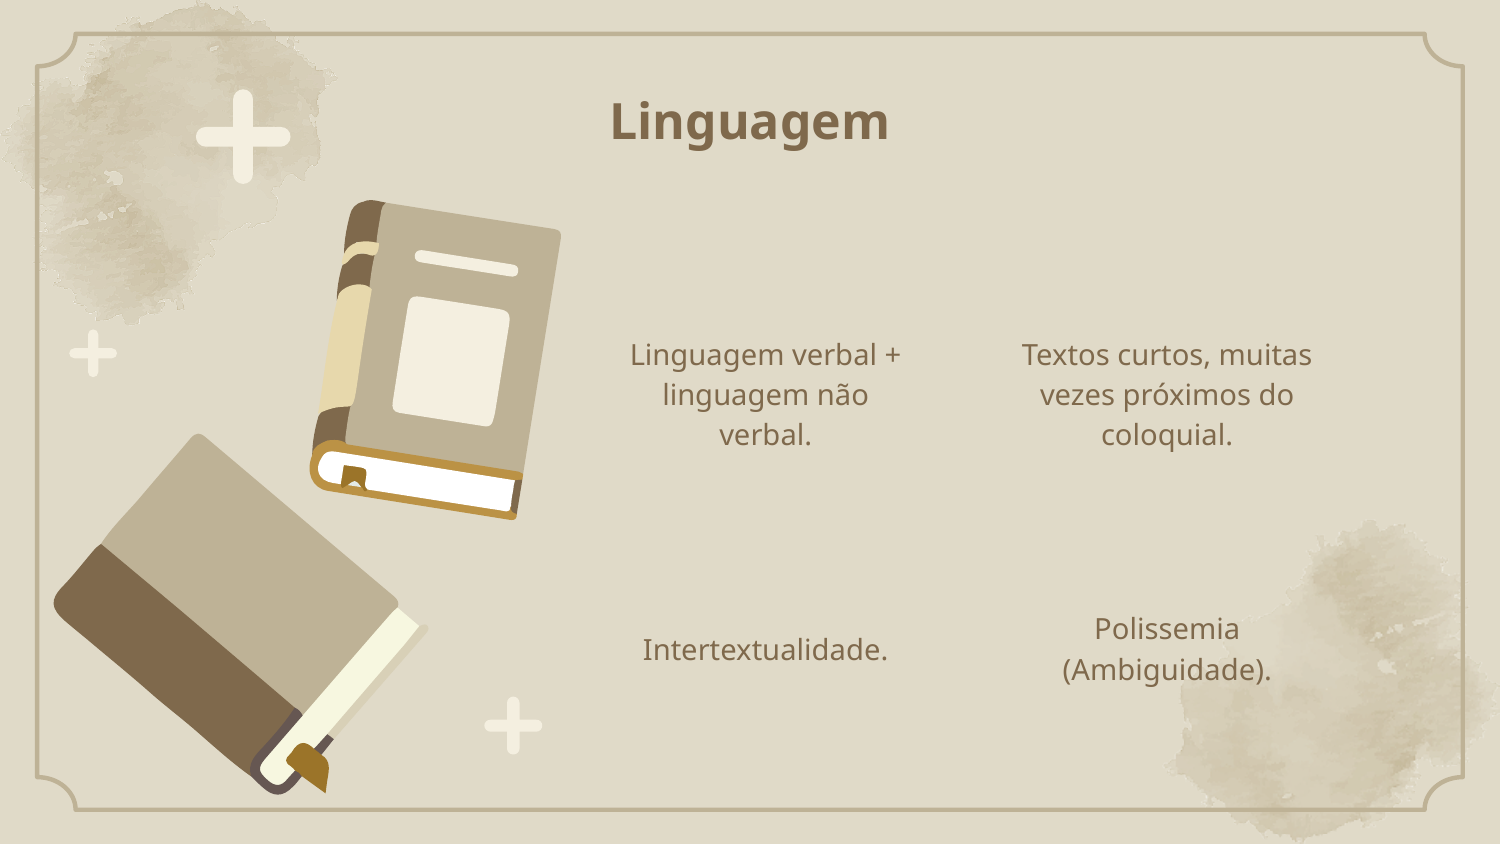

# Linguagem
Linguagem verbal + linguagem não verbal.
Textos curtos, muitas vezes próximos do coloquial.
Intertextualidade.
Polissemia
(Ambiguidade).